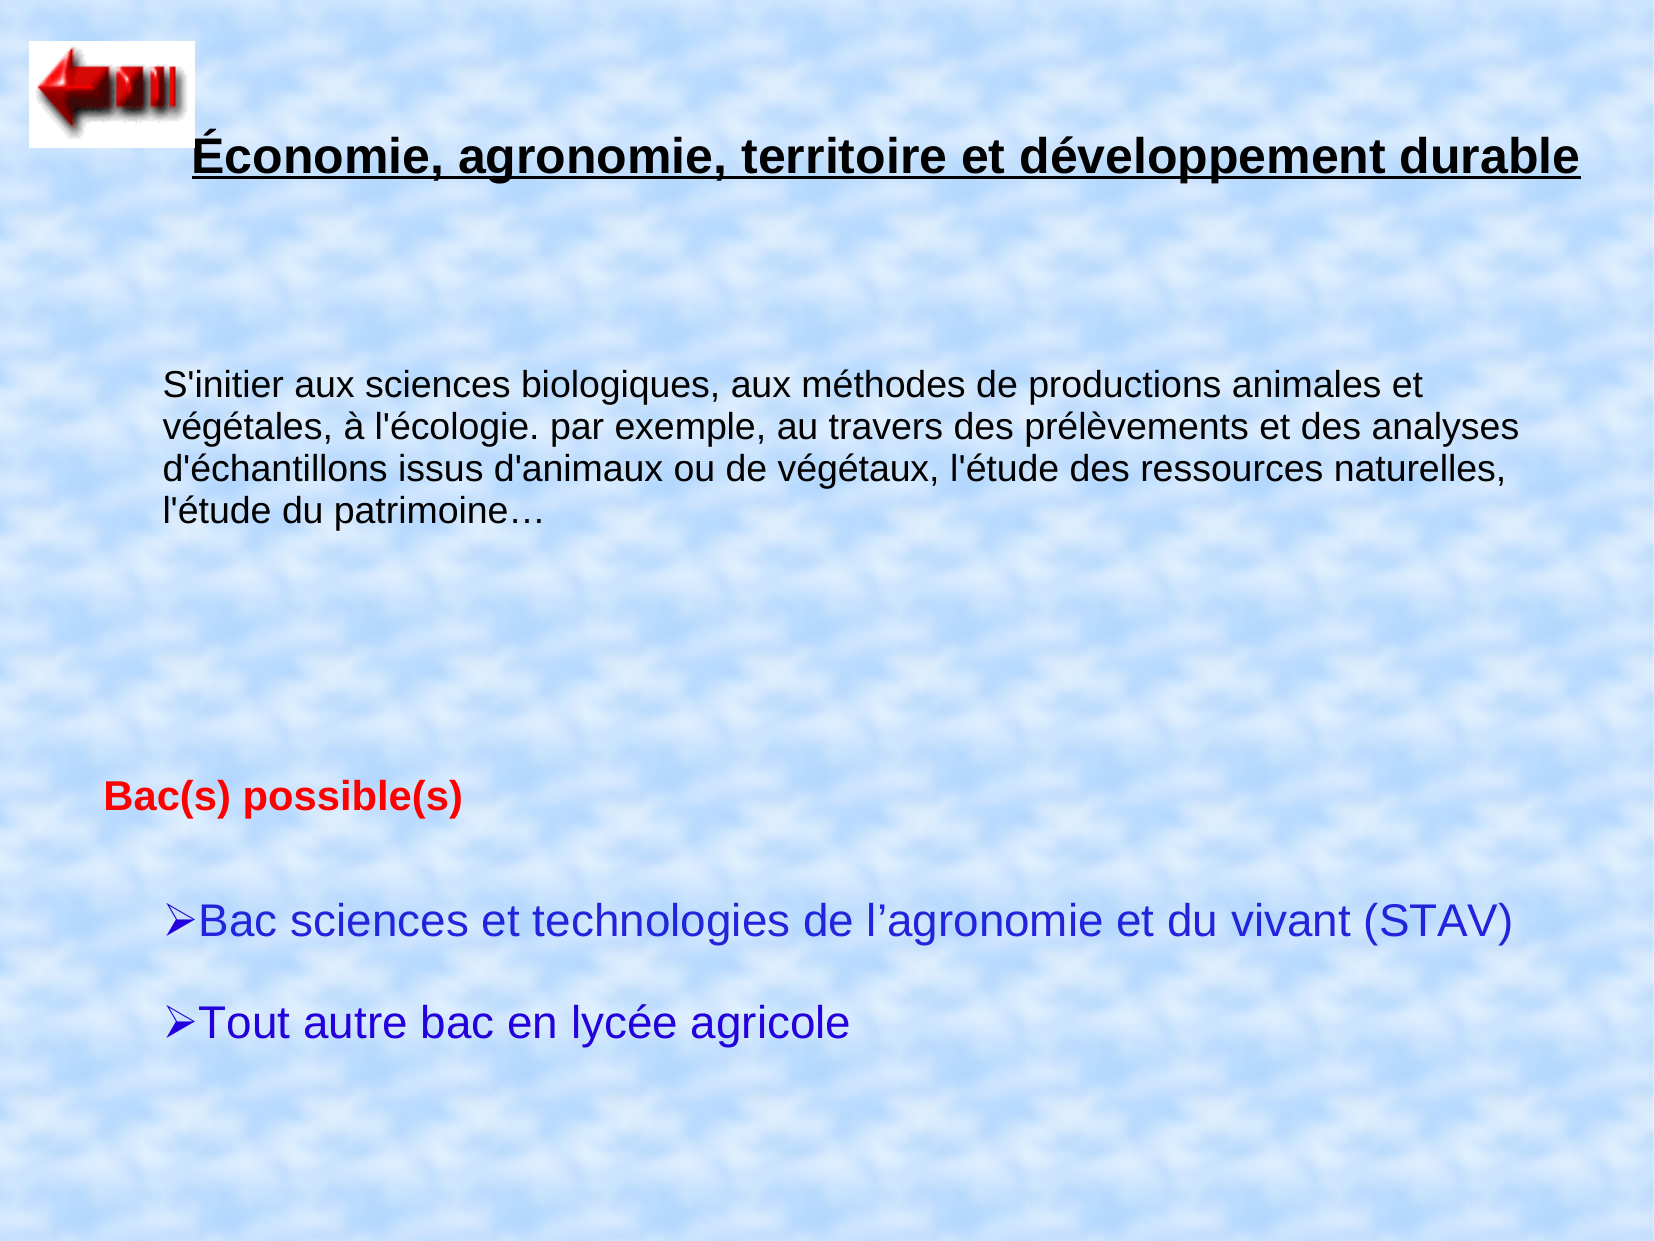

Économie, agronomie, territoire et développement durable
S'initier aux sciences biologiques, aux méthodes de productions animales et végétales, à l'écologie. par exemple, au travers des prélèvements et des analyses d'échantillons issus d'animaux ou de végétaux, l'étude des ressources naturelles, l'étude du patrimoine…
Bac(s) possible(s)
Bac sciences et technologies de l’agronomie et du vivant (STAV)
Tout autre bac en lycée agricole